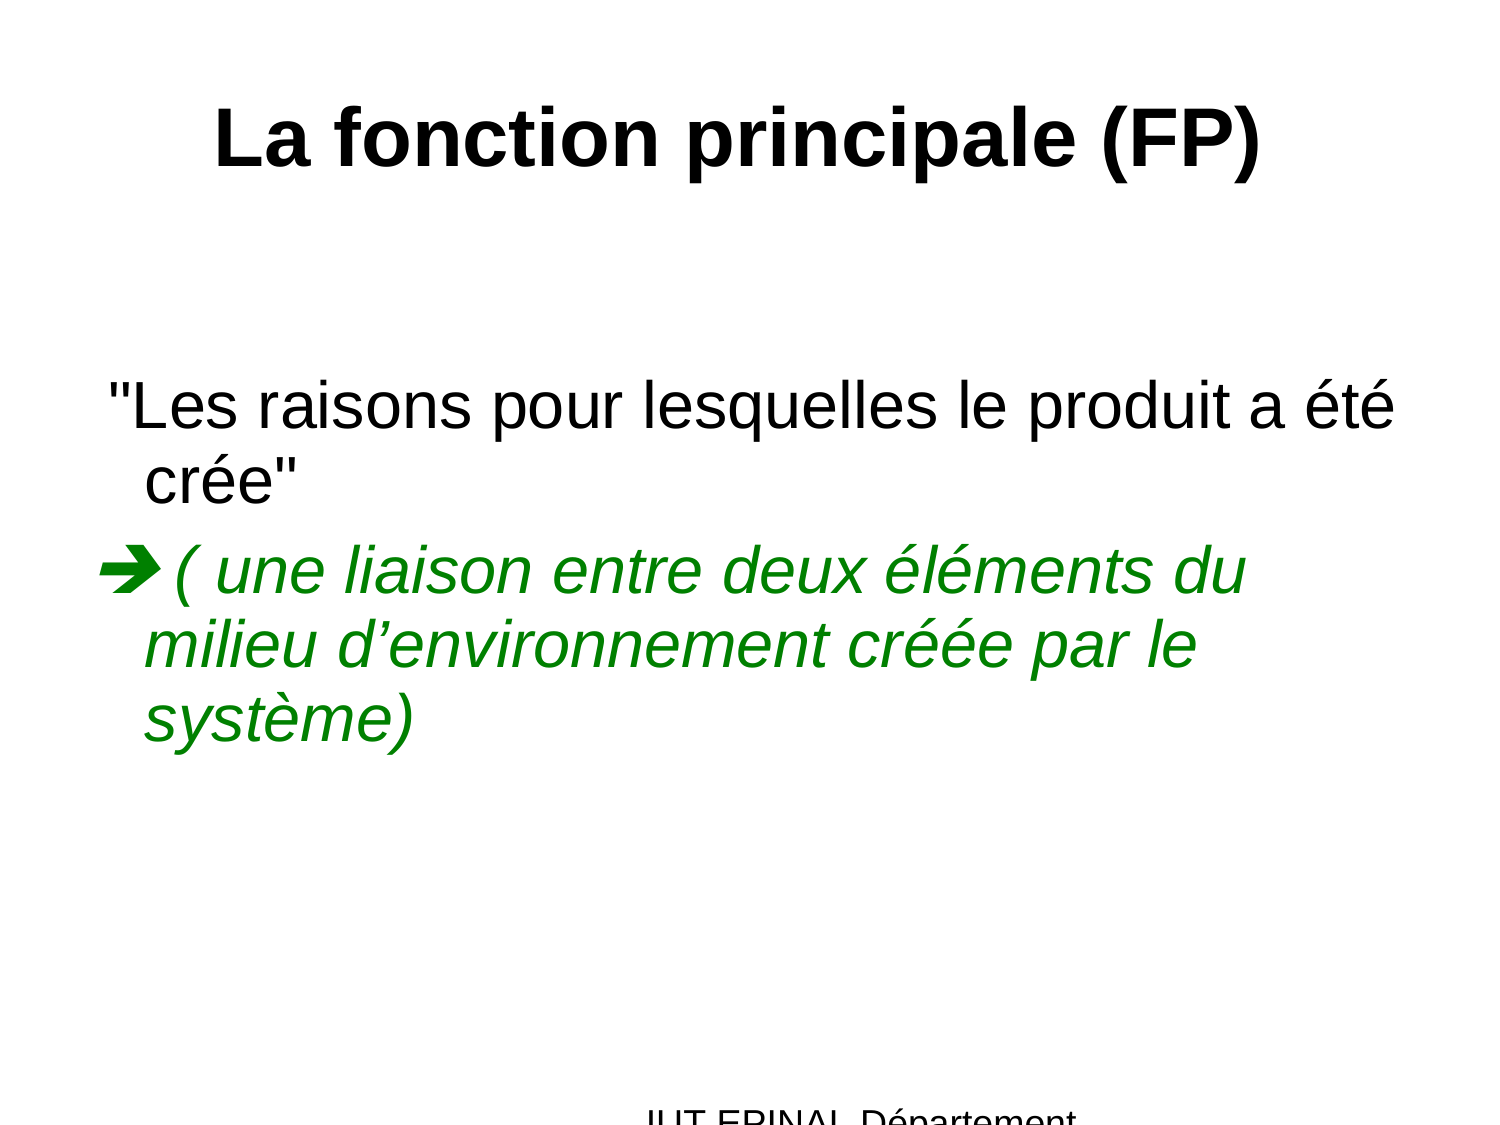

# La fonction principale (FP)
 "Les raisons pour lesquelles le produit a été crée"
 ( une liaison entre deux éléments du milieu d’environnement créée par le système)